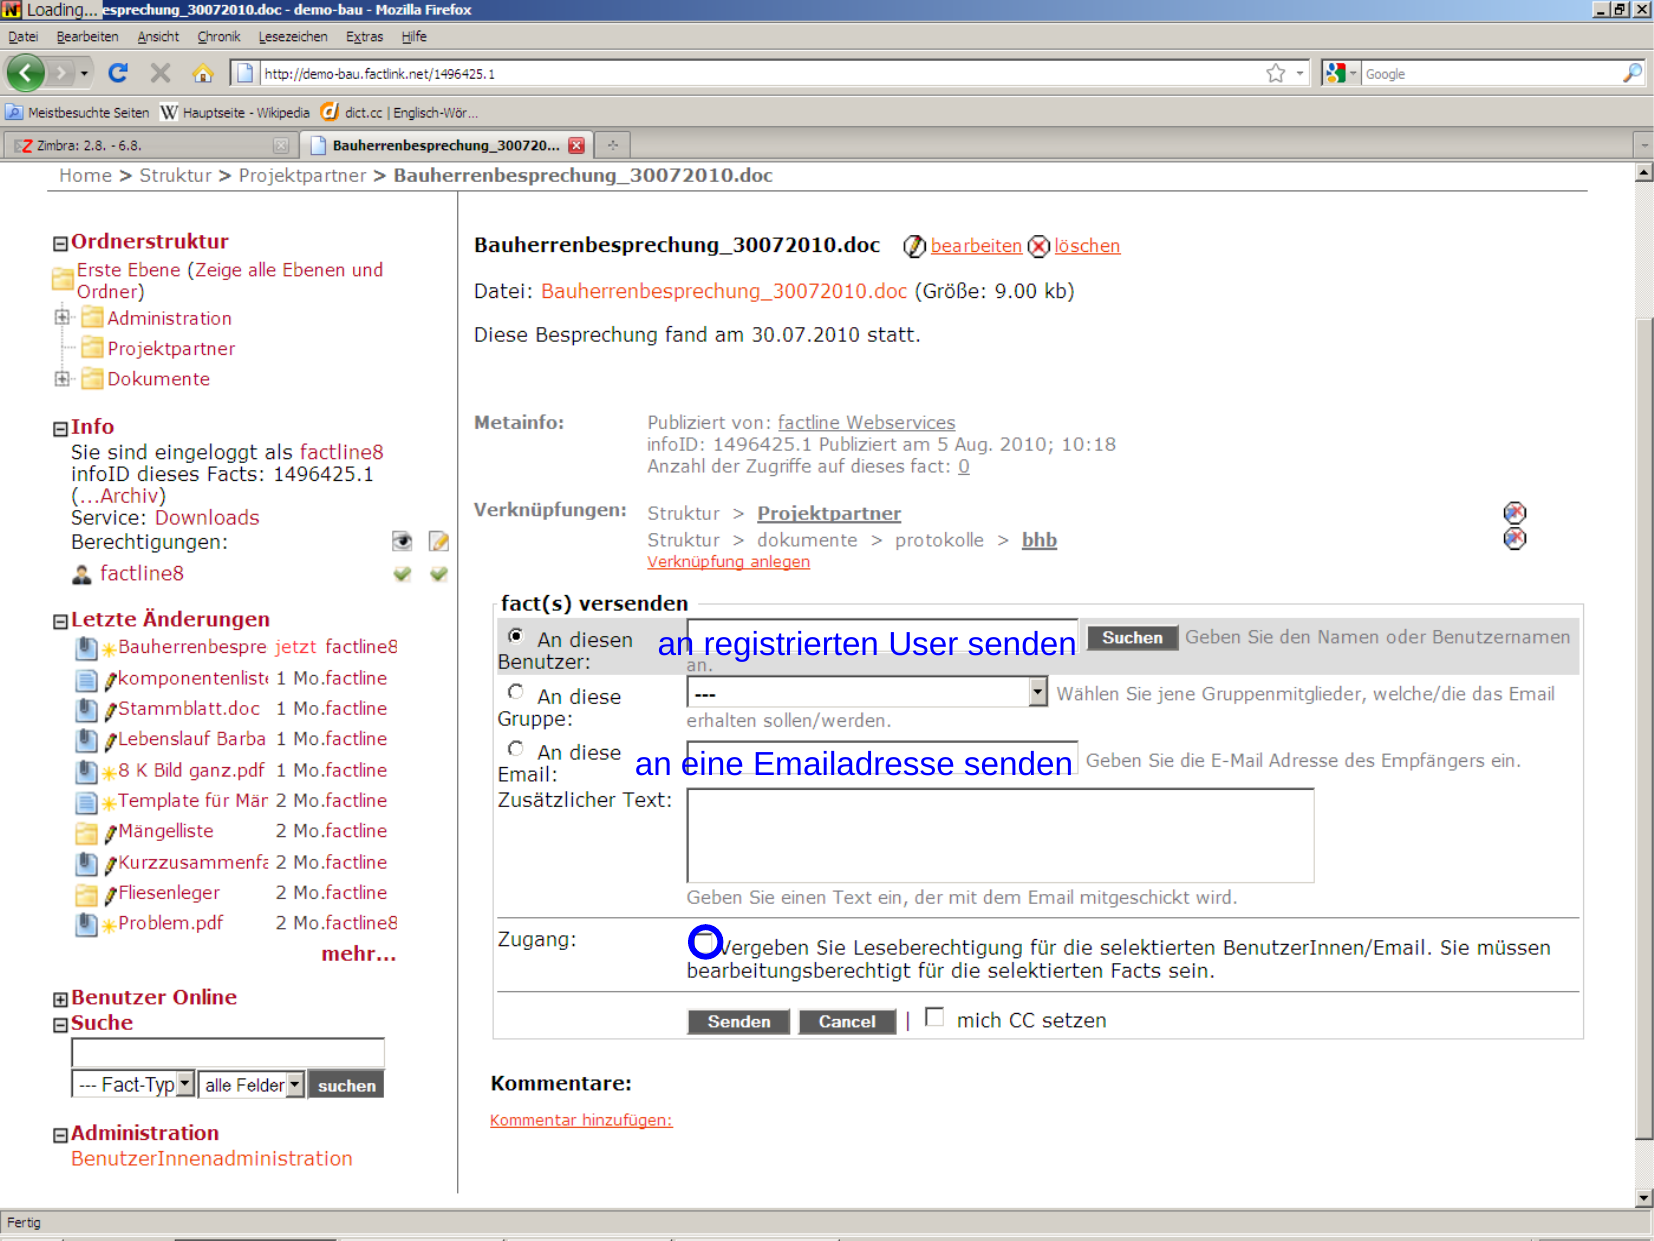

an registrierten User senden
an eine Emailadresse senden